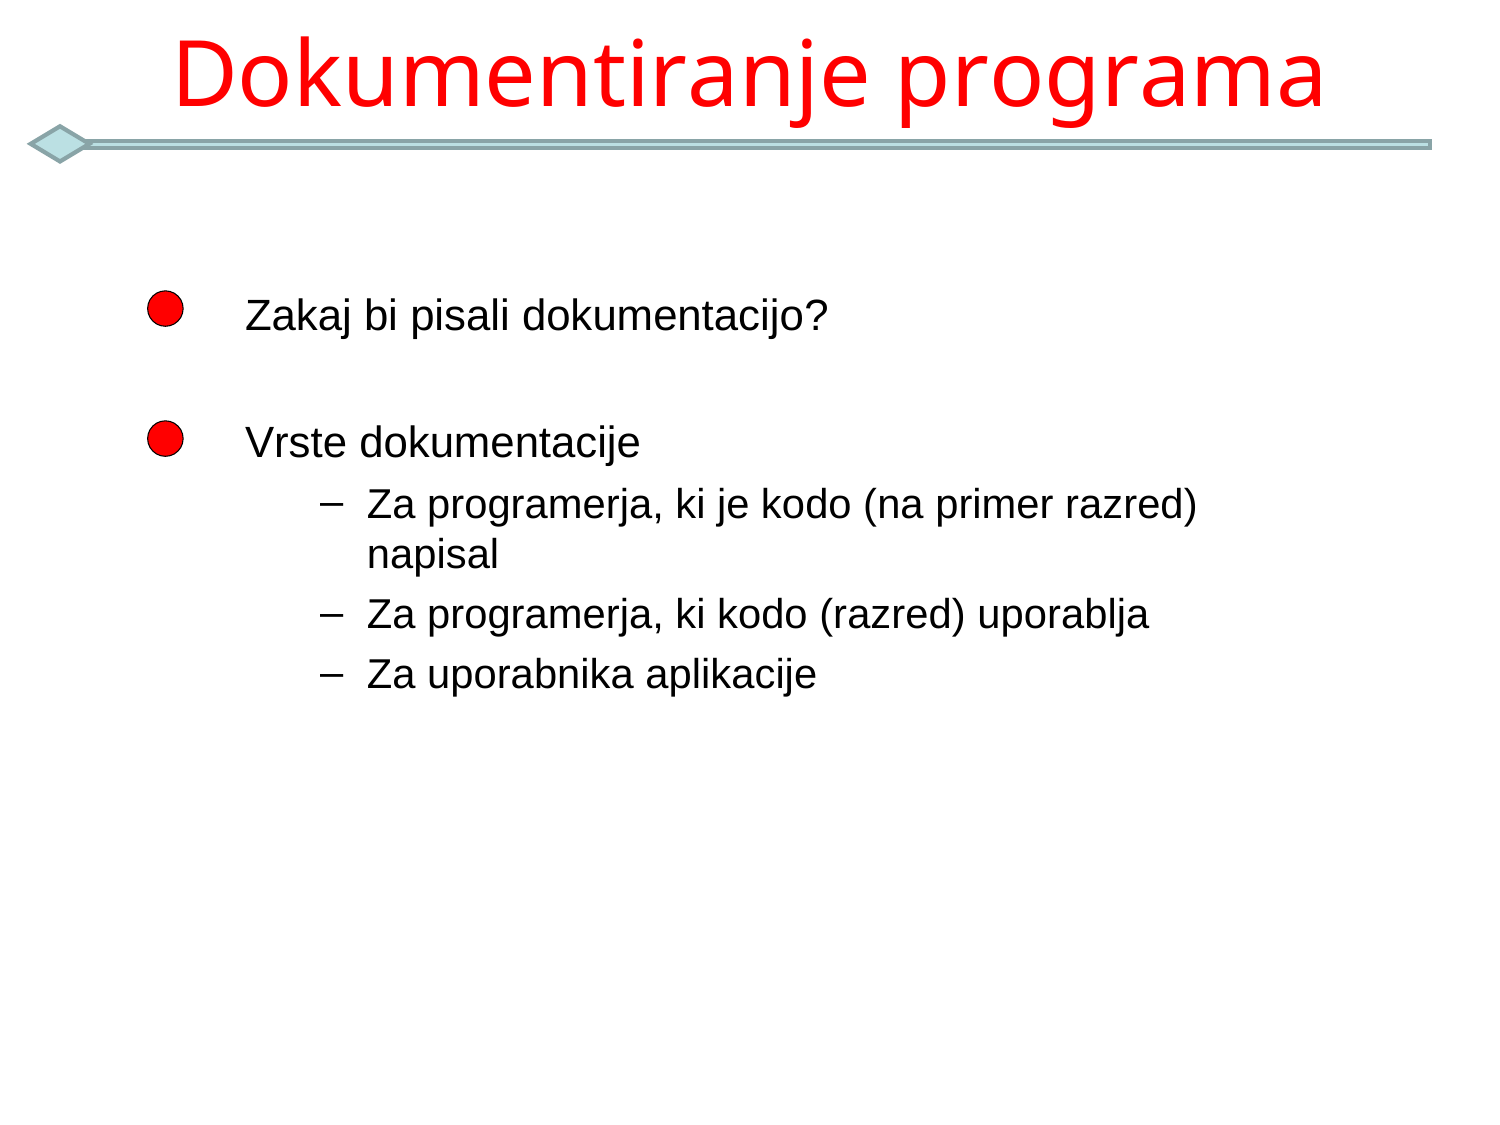

Dokumentiranje programa
# Zakaj bi pisali dokumentacijo?
Vrste dokumentacije
Za programerja, ki je kodo (na primer razred) napisal
Za programerja, ki kodo (razred) uporablja
Za uporabnika aplikacije